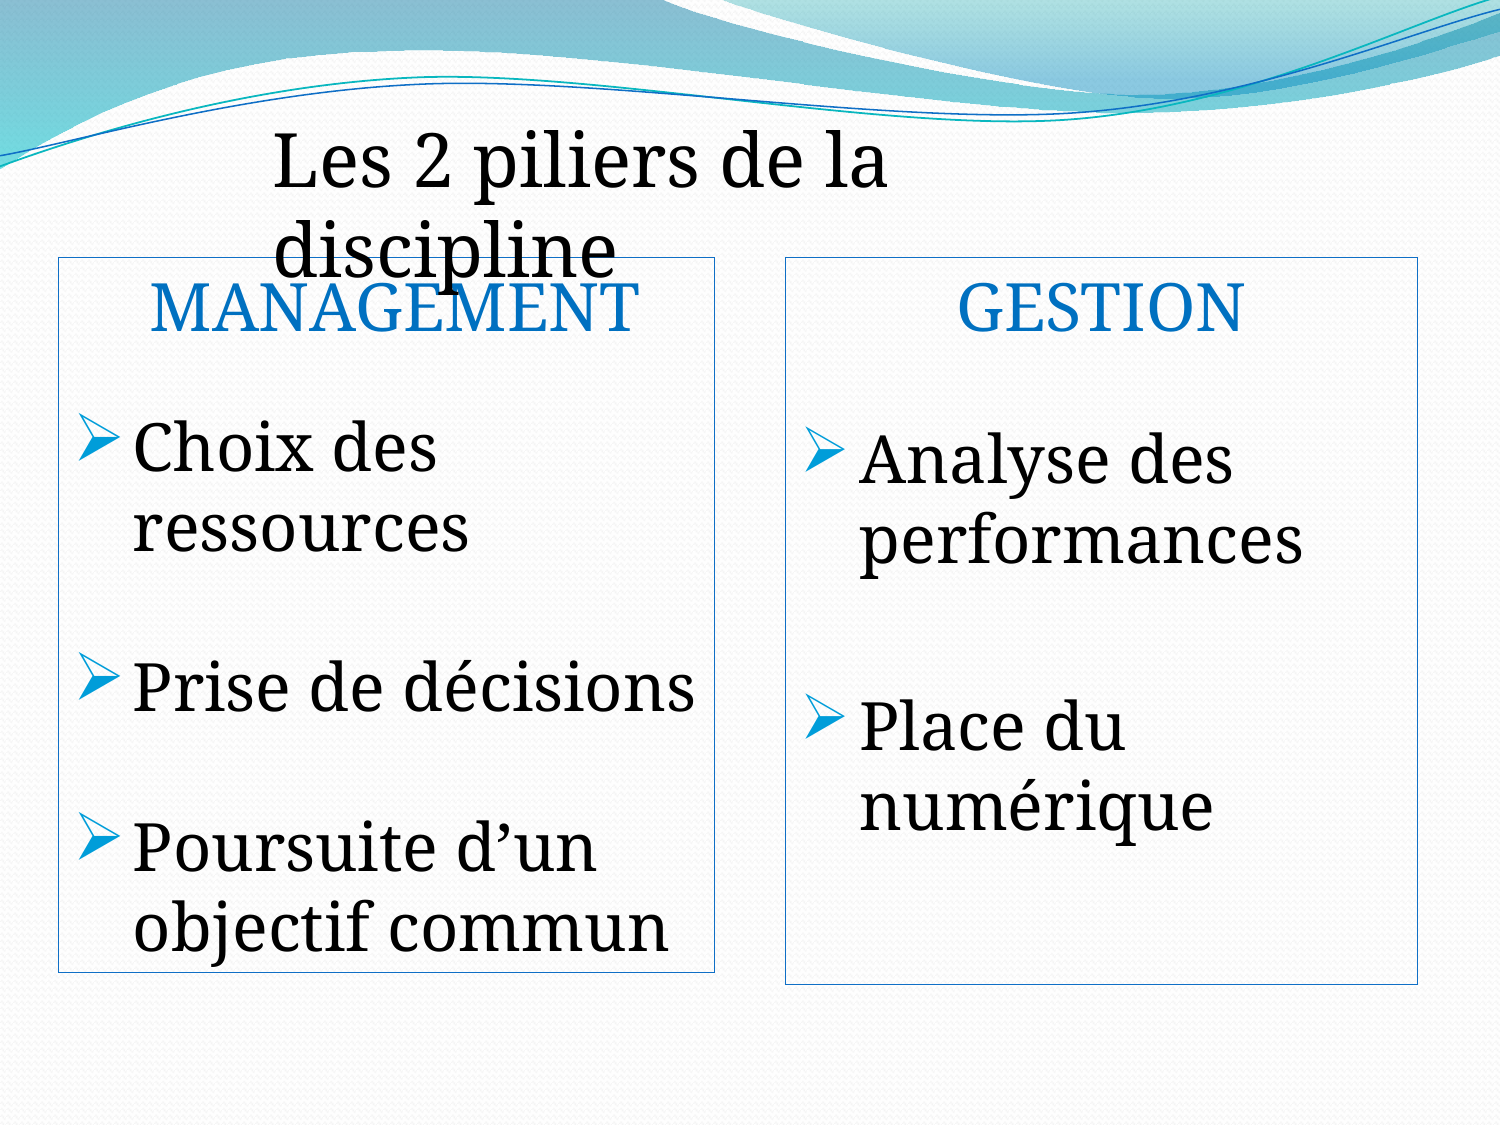

Les 2 piliers de la discipline
 MANAGEMENT
Choix des ressources
Prise de décisions
Poursuite d’un objectif commun
# GESTION
Analyse des performances
Place du numérique